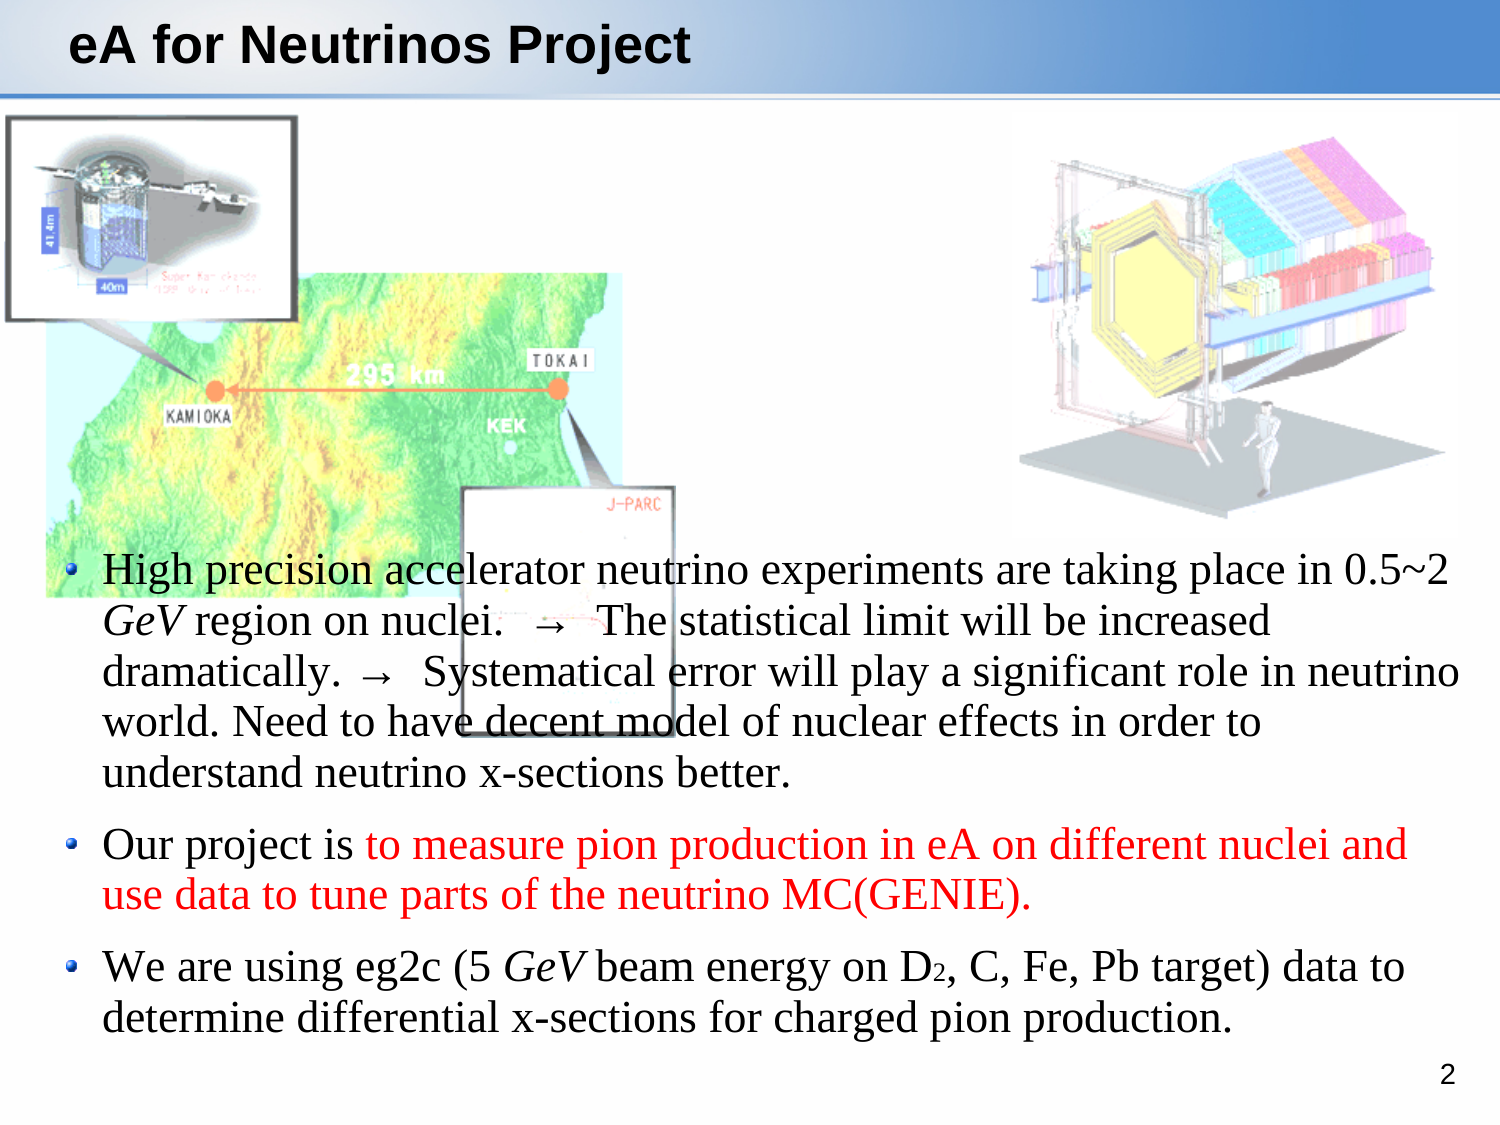

# eA for Neutrinos Project
High precision accelerator neutrino experiments are taking place in 0.5~2 GeV region on nuclei. → The statistical limit will be increased dramatically. → Systematical error will play a significant role in neutrino world. Need to have decent model of nuclear effects in order to understand neutrino x-sections better.
Our project is to measure pion production in eA on different nuclei and use data to tune parts of the neutrino MC(GENIE).
We are using eg2c (5 GeV beam energy on D2, C, Fe, Pb target) data to determine differential x-sections for charged pion production.